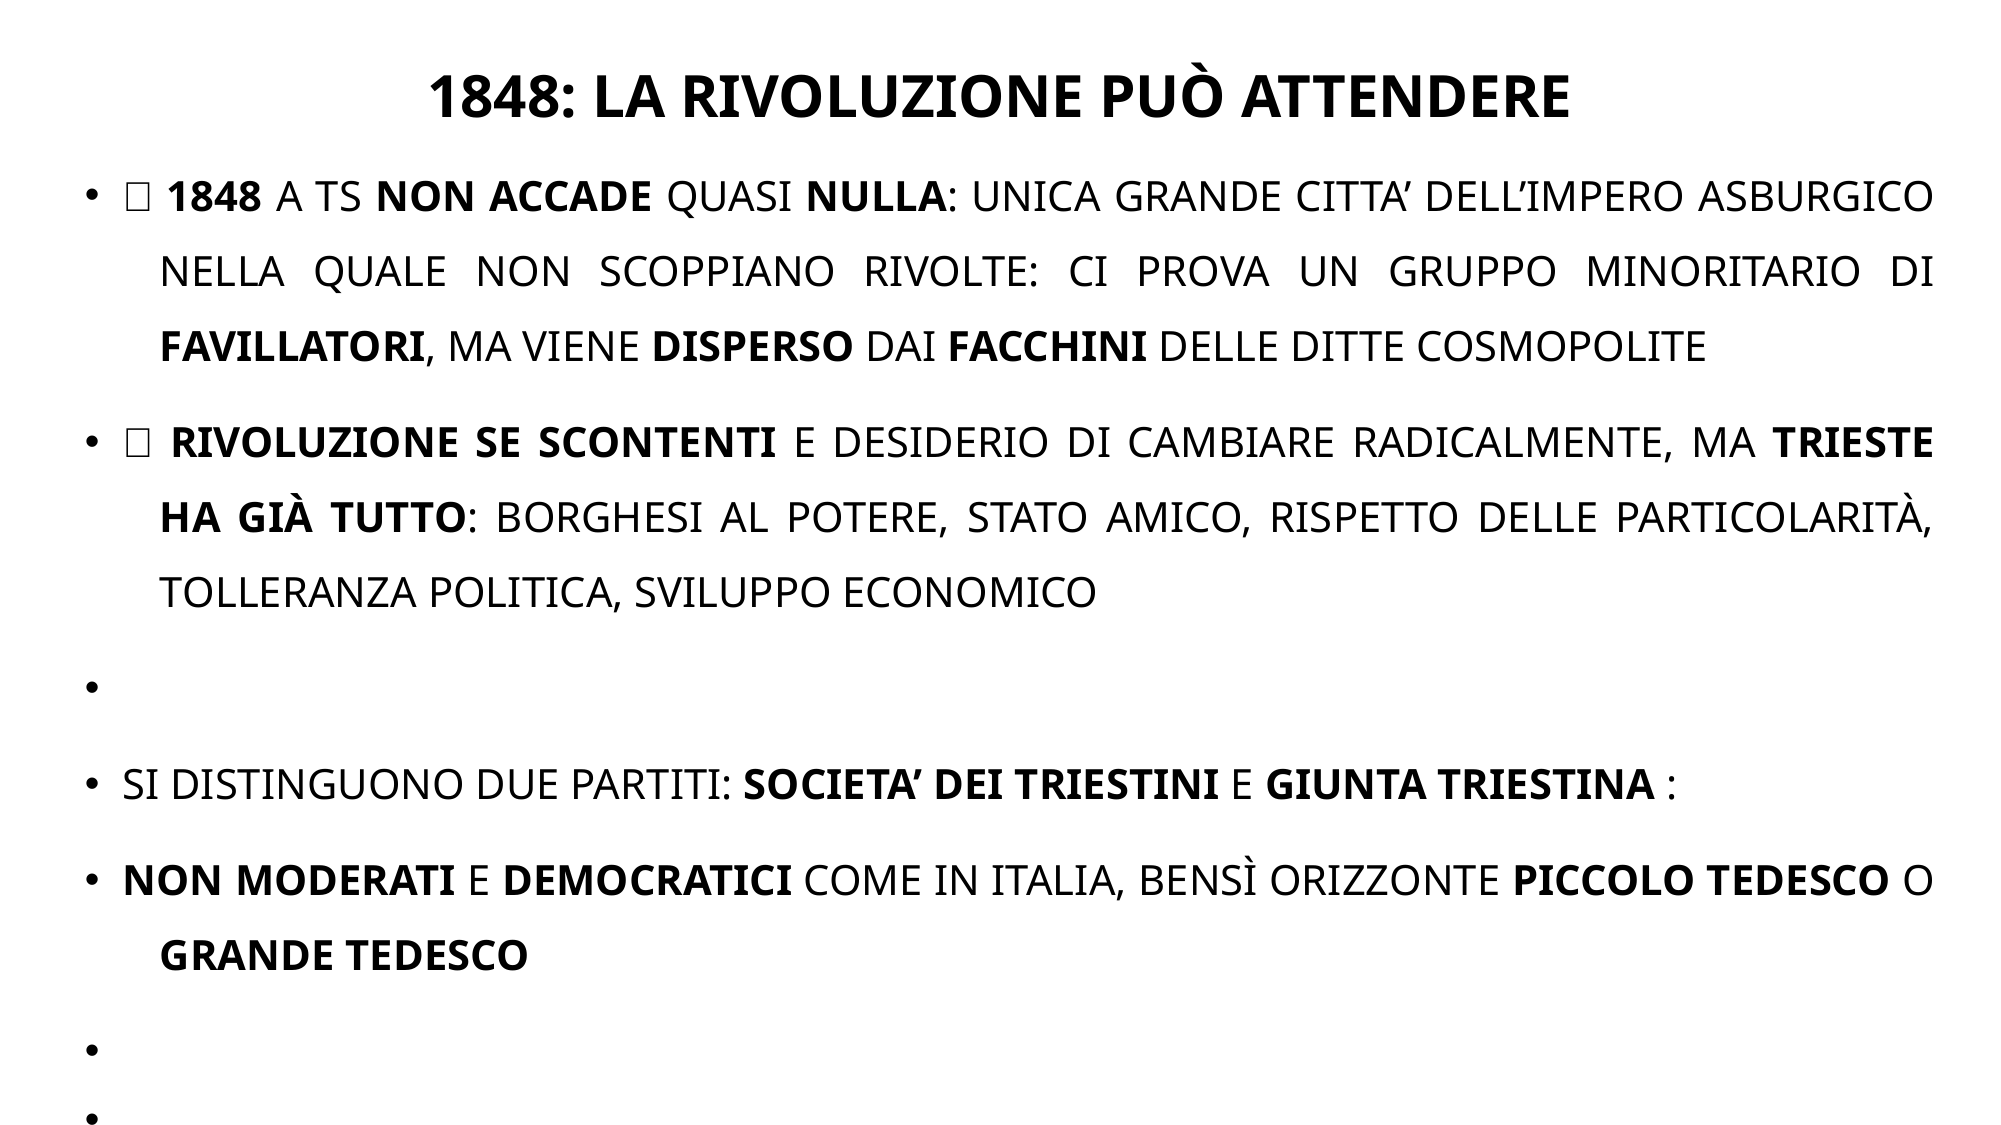

# 1848: LA RIVOLUZIONE PUÒ ATTENDERE
 1848 A TS NON ACCADE QUASI NULLA: UNICA GRANDE CITTA’ DELL’IMPERO ASBURGICO NELLA QUALE NON SCOPPIANO RIVOLTE: CI PROVA UN GRUPPO MINORITARIO DI FAVILLATORI, MA VIENE DISPERSO DAI FACCHINI DELLE DITTE COSMOPOLITE
 RIVOLUZIONE SE SCONTENTI E DESIDERIO DI CAMBIARE RADICALMENTE, MA TRIESTE HA GIÀ TUTTO: BORGHESI AL POTERE, STATO AMICO, RISPETTO DELLE PARTICOLARITÀ, TOLLERANZA POLITICA, SVILUPPO ECONOMICO
SI DISTINGUONO DUE PARTITI: SOCIETA’ DEI TRIESTINI E GIUNTA TRIESTINA :
NON MODERATI E DEMOCRATICI COME IN ITALIA, BENSÌ ORIZZONTE PICCOLO TEDESCO O GRANDE TEDESCO